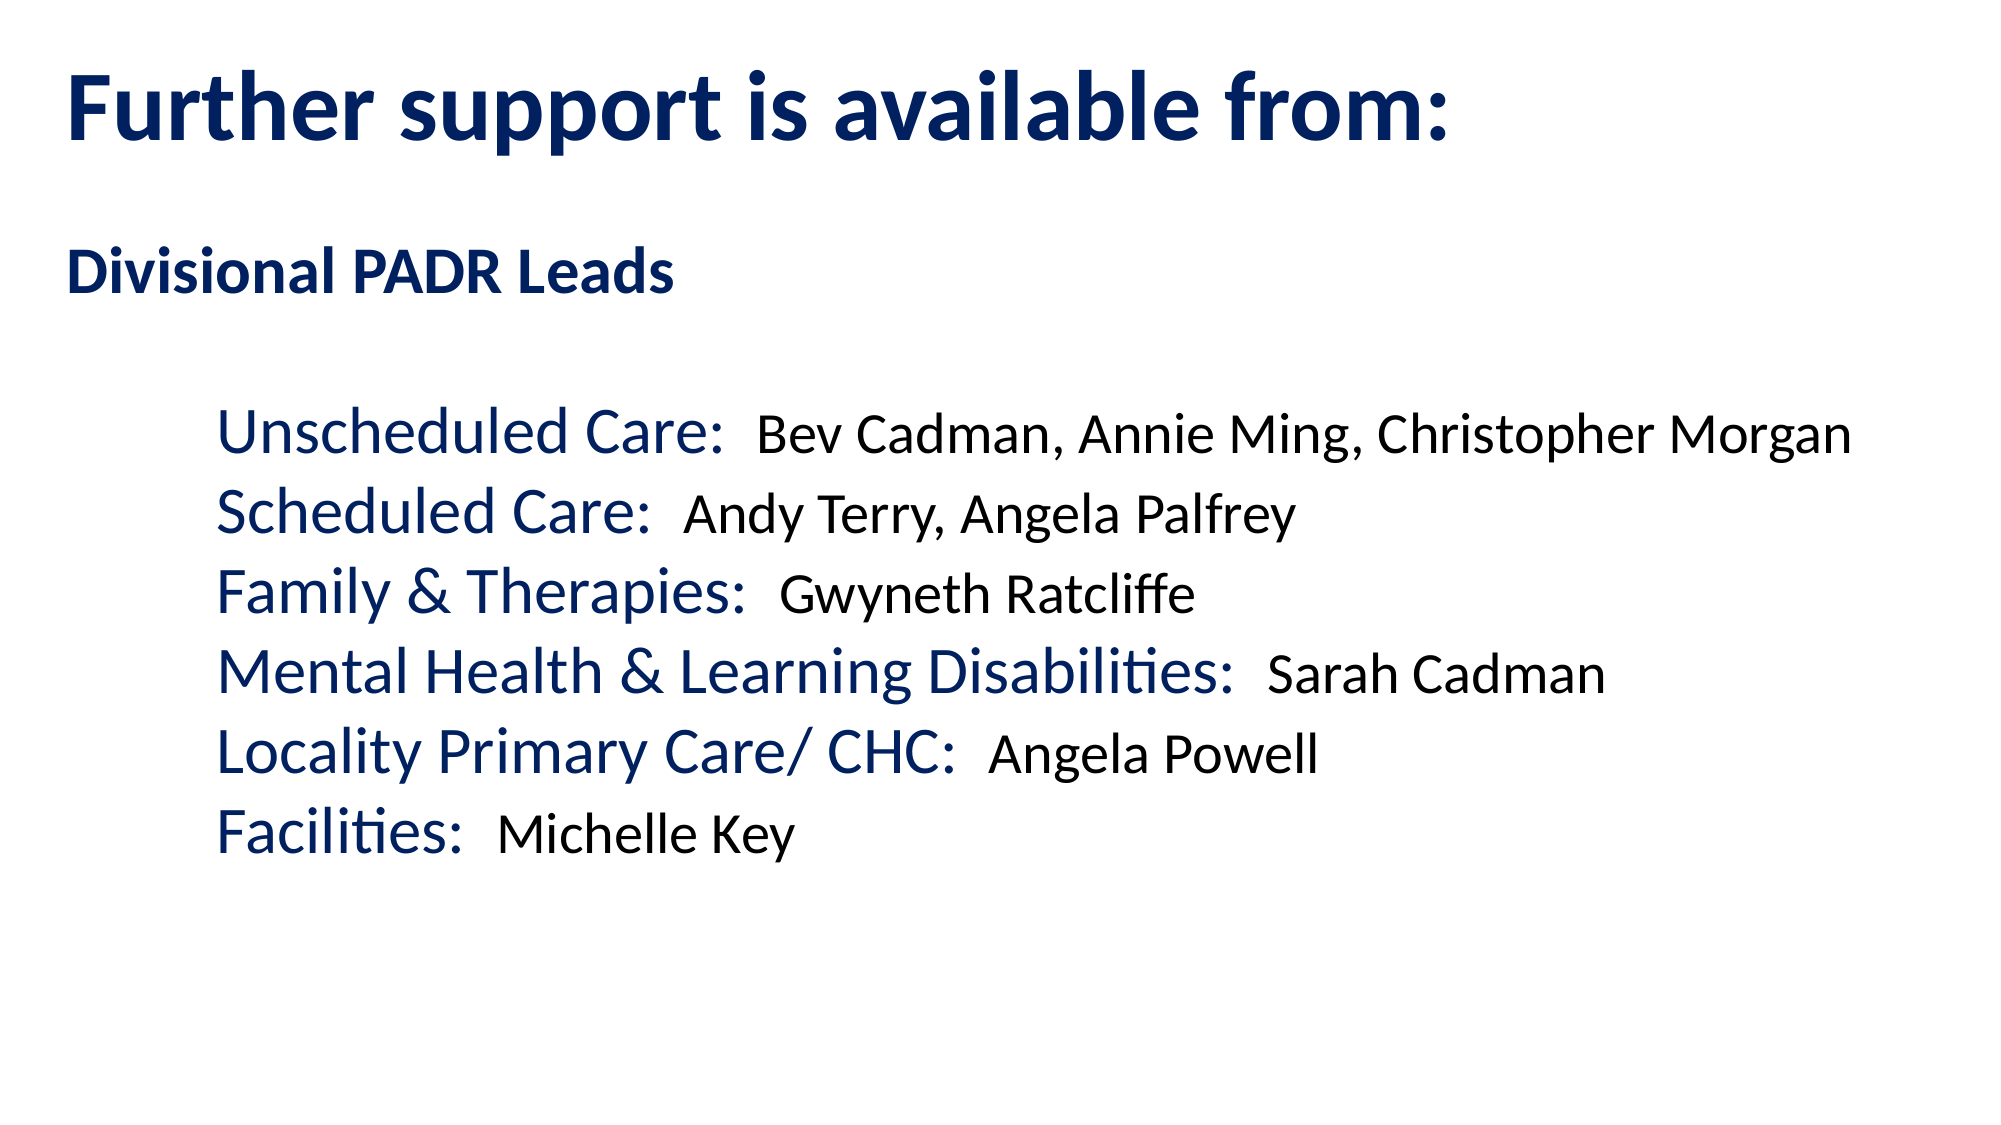

Further support is available from:
Divisional PADR Leads
Unscheduled Care: Bev Cadman, Annie Ming, Christopher Morgan
Scheduled Care: Andy Terry, Angela Palfrey
Family & Therapies: Gwyneth Ratcliffe
Mental Health & Learning Disabilities: Sarah Cadman
Locality Primary Care/ CHC: Angela Powell
Facilities: Michelle Key